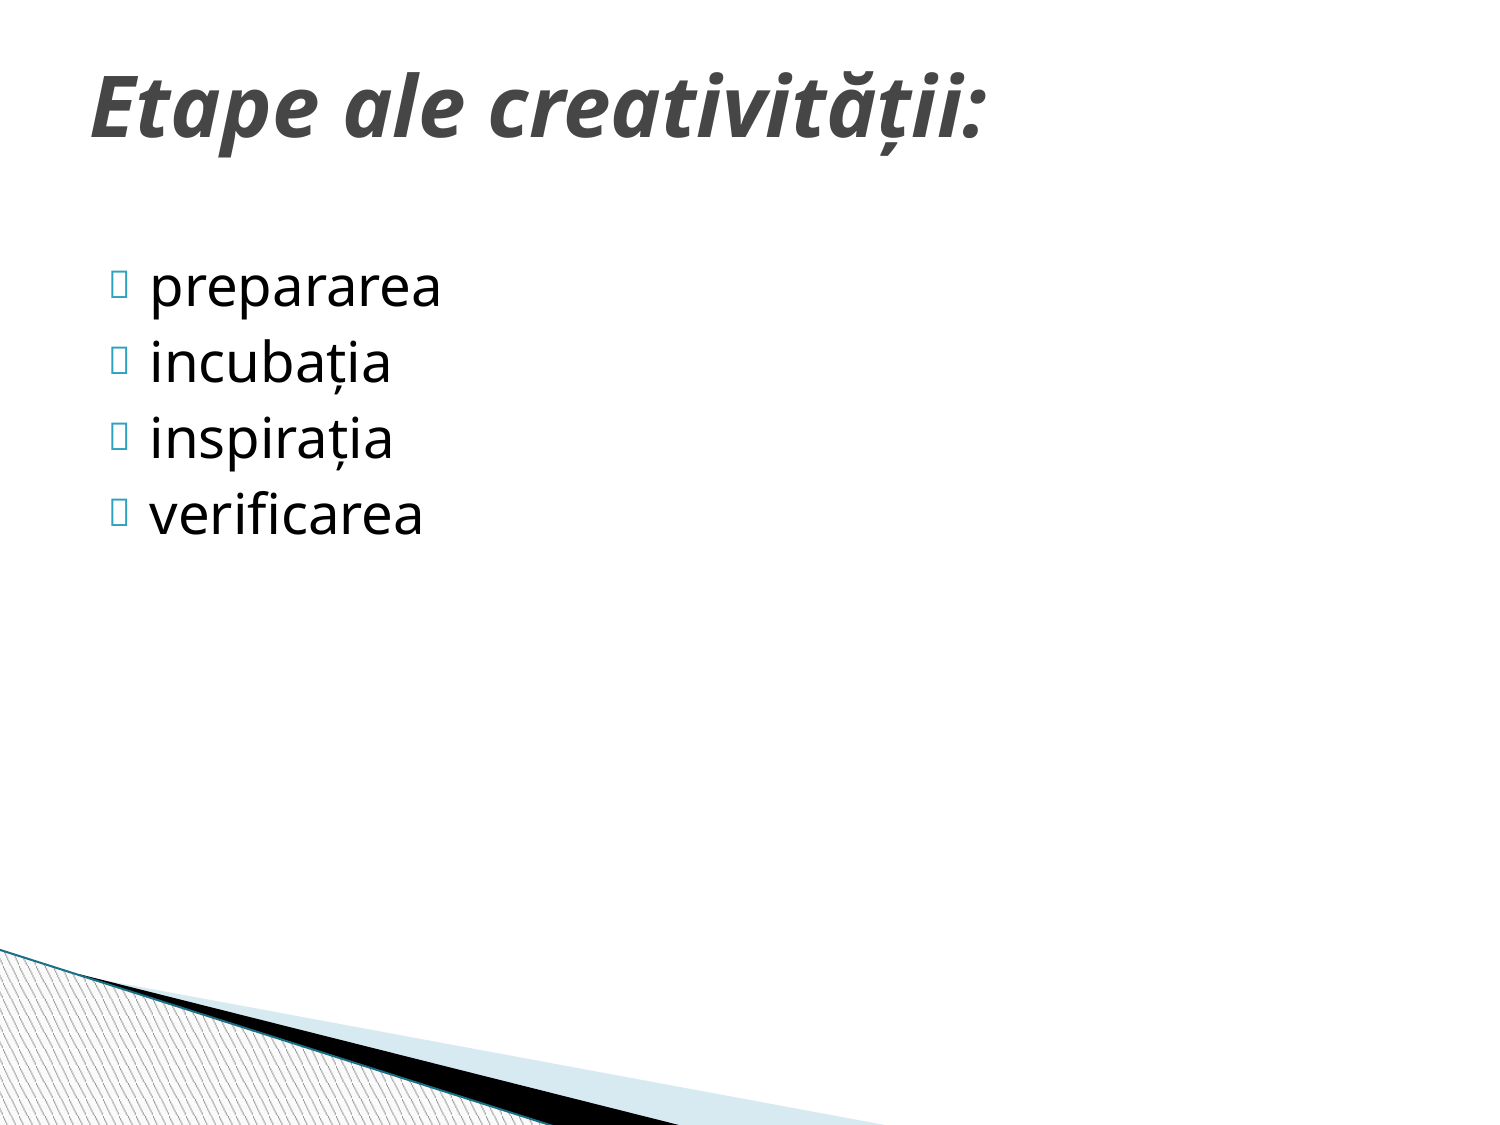

Etape ale creativității:
# prepararea
incubația
inspirația
verificarea